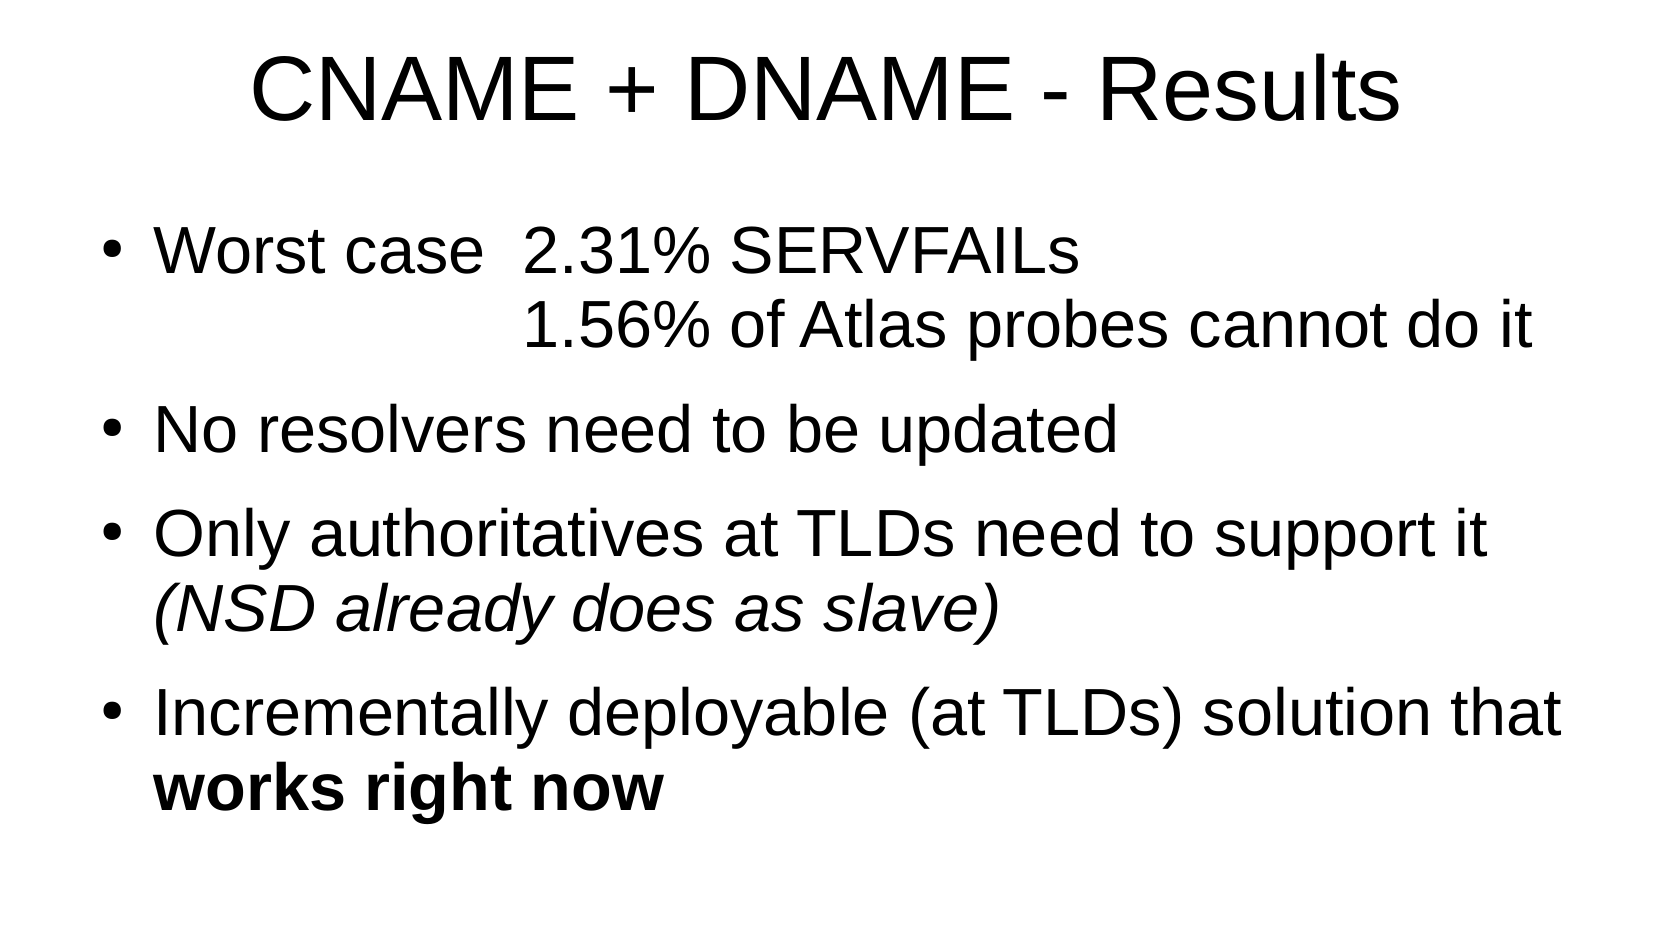

# CNAME + DNAME - Results
Worst case	2.31% SERVFAILs
					1.56% of Atlas probes cannot do it
No resolvers need to be updated
Only authoritatives at TLDs need to support it
(NSD already does as slave)
Incrementally deployable (at TLDs) solution that
works right now